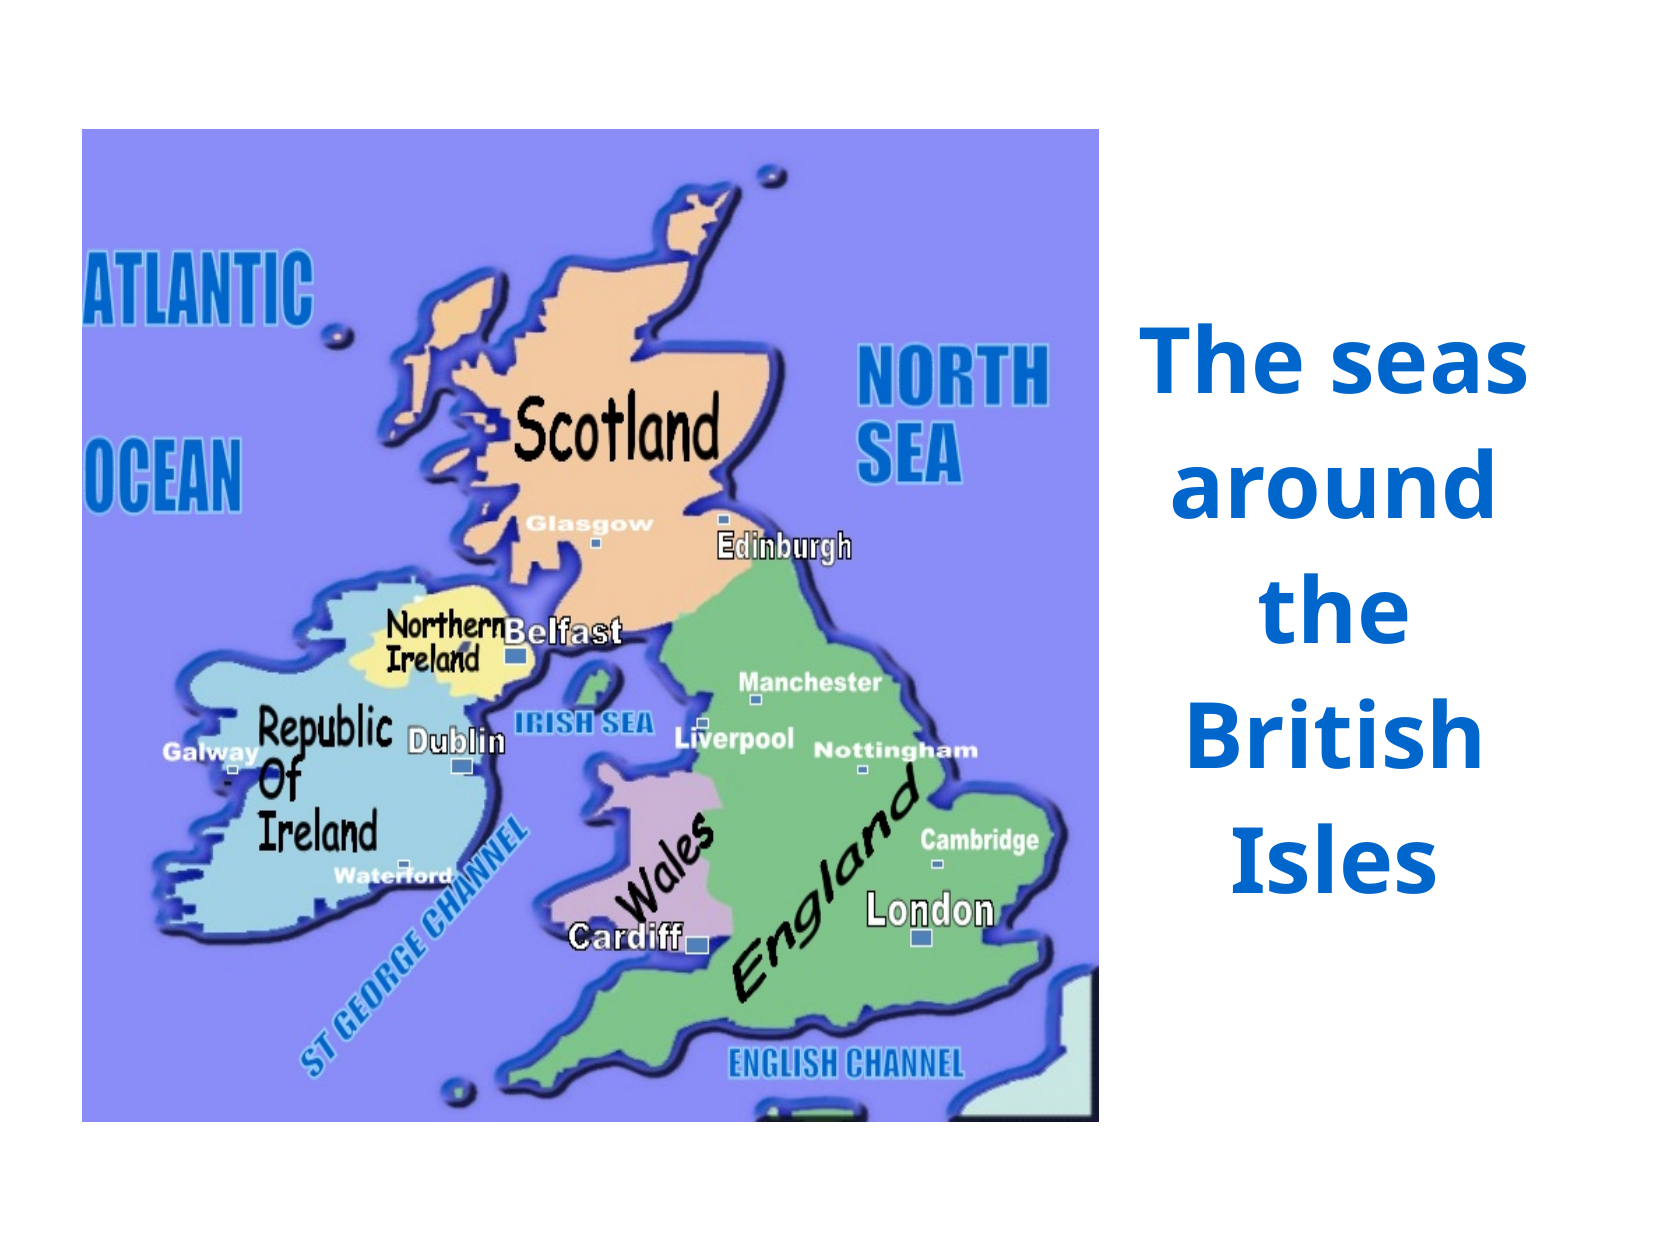

# The seas around the British Isles